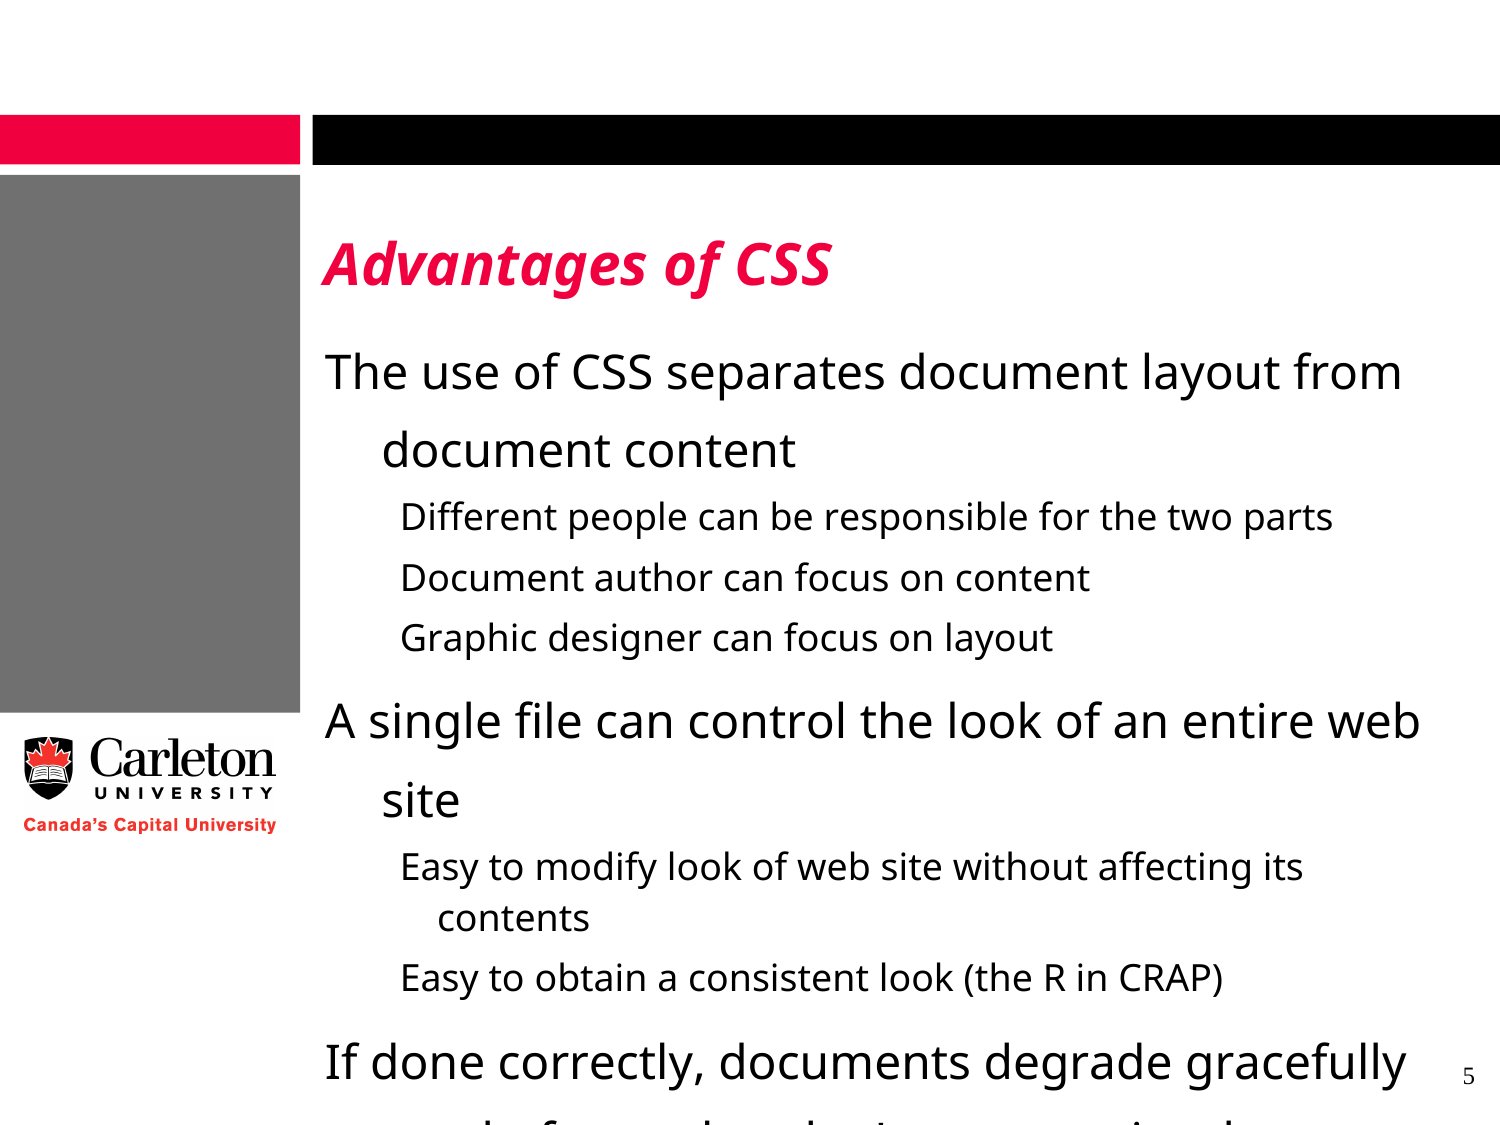

# Advantages of CSS
The use of CSS separates document layout from document content
Different people can be responsible for the two parts
Document author can focus on content
Graphic designer can focus on layout
A single file can control the look of an entire web site
Easy to modify look of web site without affecting its contents
Easy to obtain a consistent look (the R in CRAP)
If done correctly, documents degrade gracefully on platforms that don't support visual formatting
5